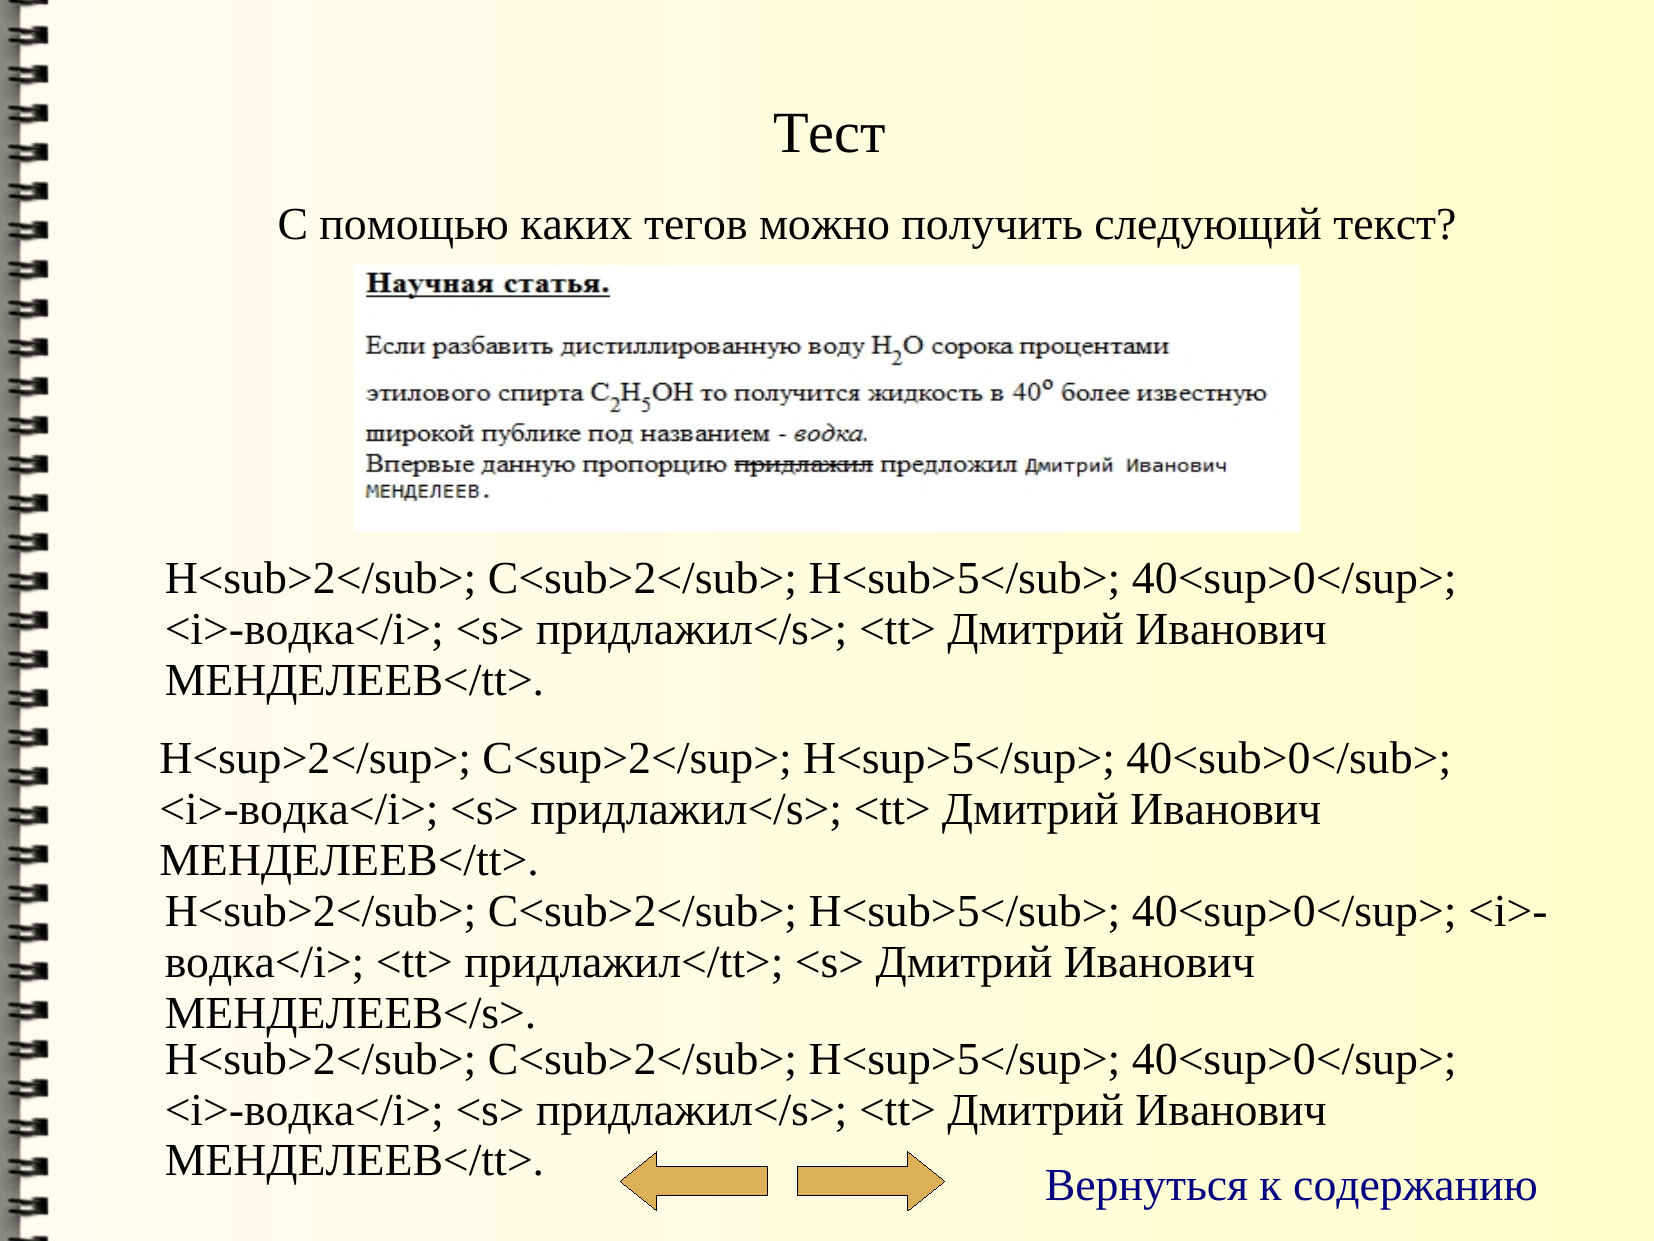

# Тест
С помощью каких тегов можно получить следующий текст?
H<sub>2</sub>; C<sub>2</sub>; H<sub>5</sub>; 40<sup>0</sup>; <i>-водка</i>; <s> придлажил</s>; <tt> Дмитрий Иванович МЕНДЕЛЕЕВ</tt>.
H<sup>2</sup>; C<sup>2</sup>; H<sup>5</sup>; 40<sub>0</sub>; <i>-водка</i>; <s> придлажил</s>; <tt> Дмитрий Иванович МЕНДЕЛЕЕВ</tt>.
H<sub>2</sub>; C<sub>2</sub>; H<sub>5</sub>; 40<sup>0</sup>; <i>-водка</i>; <tt> придлажил</tt>; <s> Дмитрий Иванович МЕНДЕЛЕЕВ</s>.
H<sub>2</sub>; C<sub>2</sub>; H<sup>5</sup>; 40<sup>0</sup>; <i>-водка</i>; <s> придлажил</s>; <tt> Дмитрий Иванович МЕНДЕЛЕЕВ</tt>.
 Вернуться к содержанию